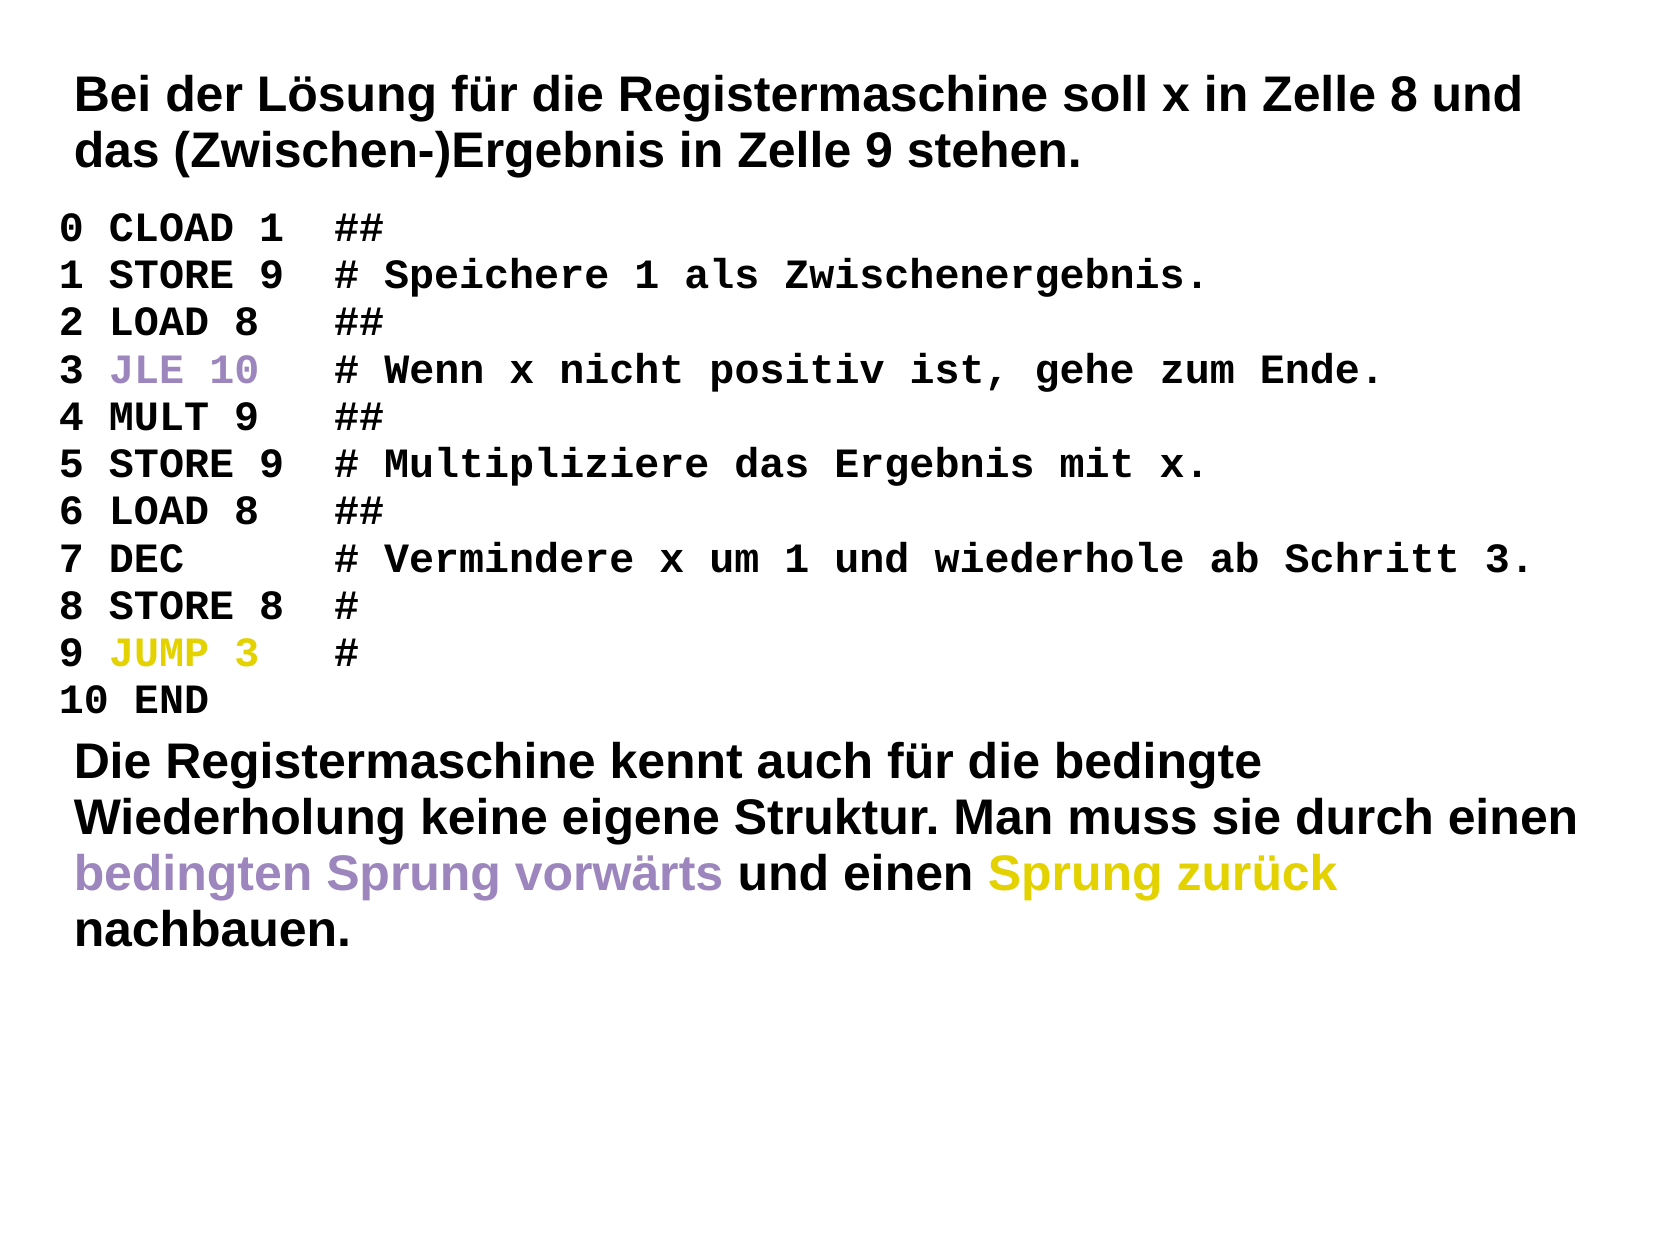

Bei der Lösung für die Registermaschine soll x in Zelle 8 und das (Zwischen-)Ergebnis in Zelle 9 stehen.
# 0 CLOAD 1 ## 1 STORE 9 # Speichere 1 als Zwischenergebnis. 2 LOAD 8 ## 3 JLE 10 # Wenn x nicht positiv ist, gehe zum Ende. 4 MULT 9 ## 5 STORE 9 # Multipliziere das Ergebnis mit x. 6 LOAD 8 ## 7 DEC # Vermindere x um 1 und wiederhole ab Schritt 3. 8 STORE 8 # 9 JUMP 3 # 10 END
Die Registermaschine kennt auch für die bedingte Wiederholung keine eigene Struktur. Man muss sie durch einen bedingten Sprung vorwärts und einen Sprung zurück nachbauen.